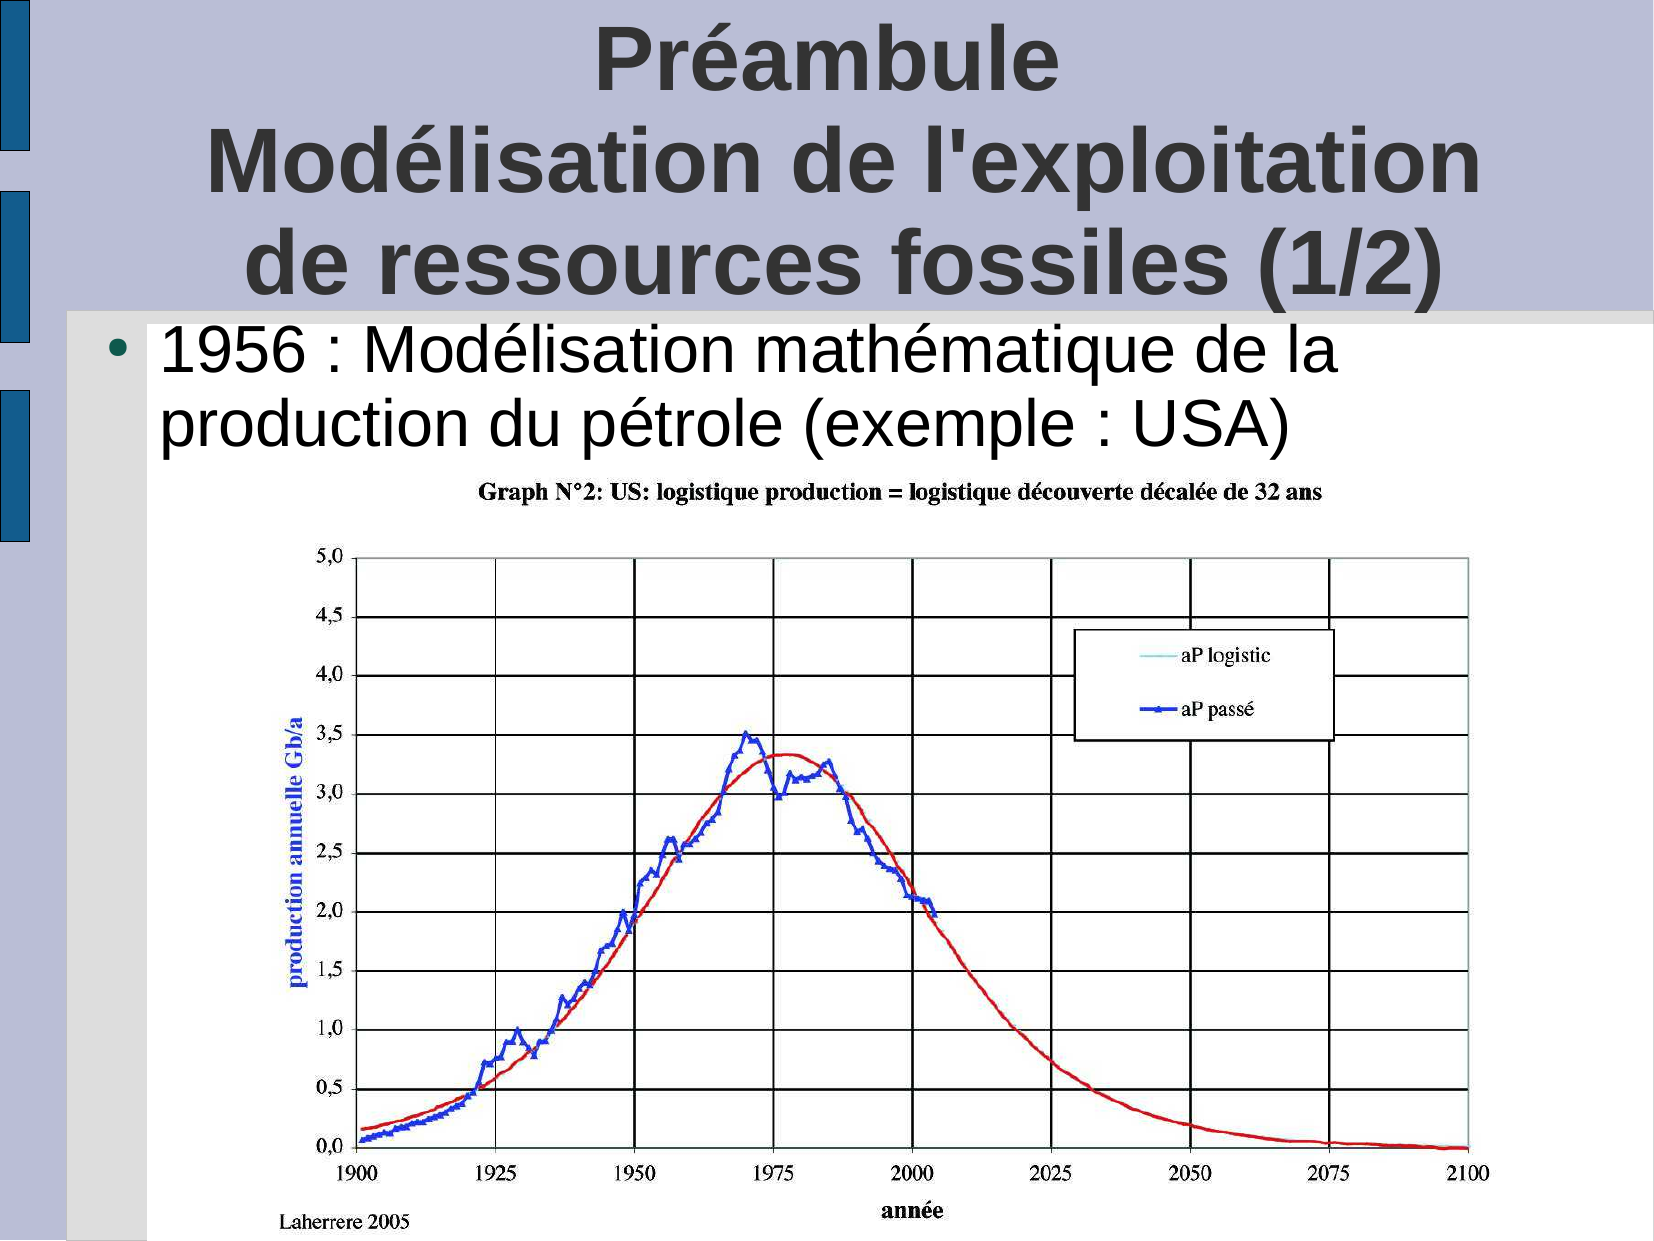

# Préambule Modélisation de l'exploitation de ressources fossiles (1/2)
1956 : Modélisation mathématique de la production du pétrole (exemple : USA)